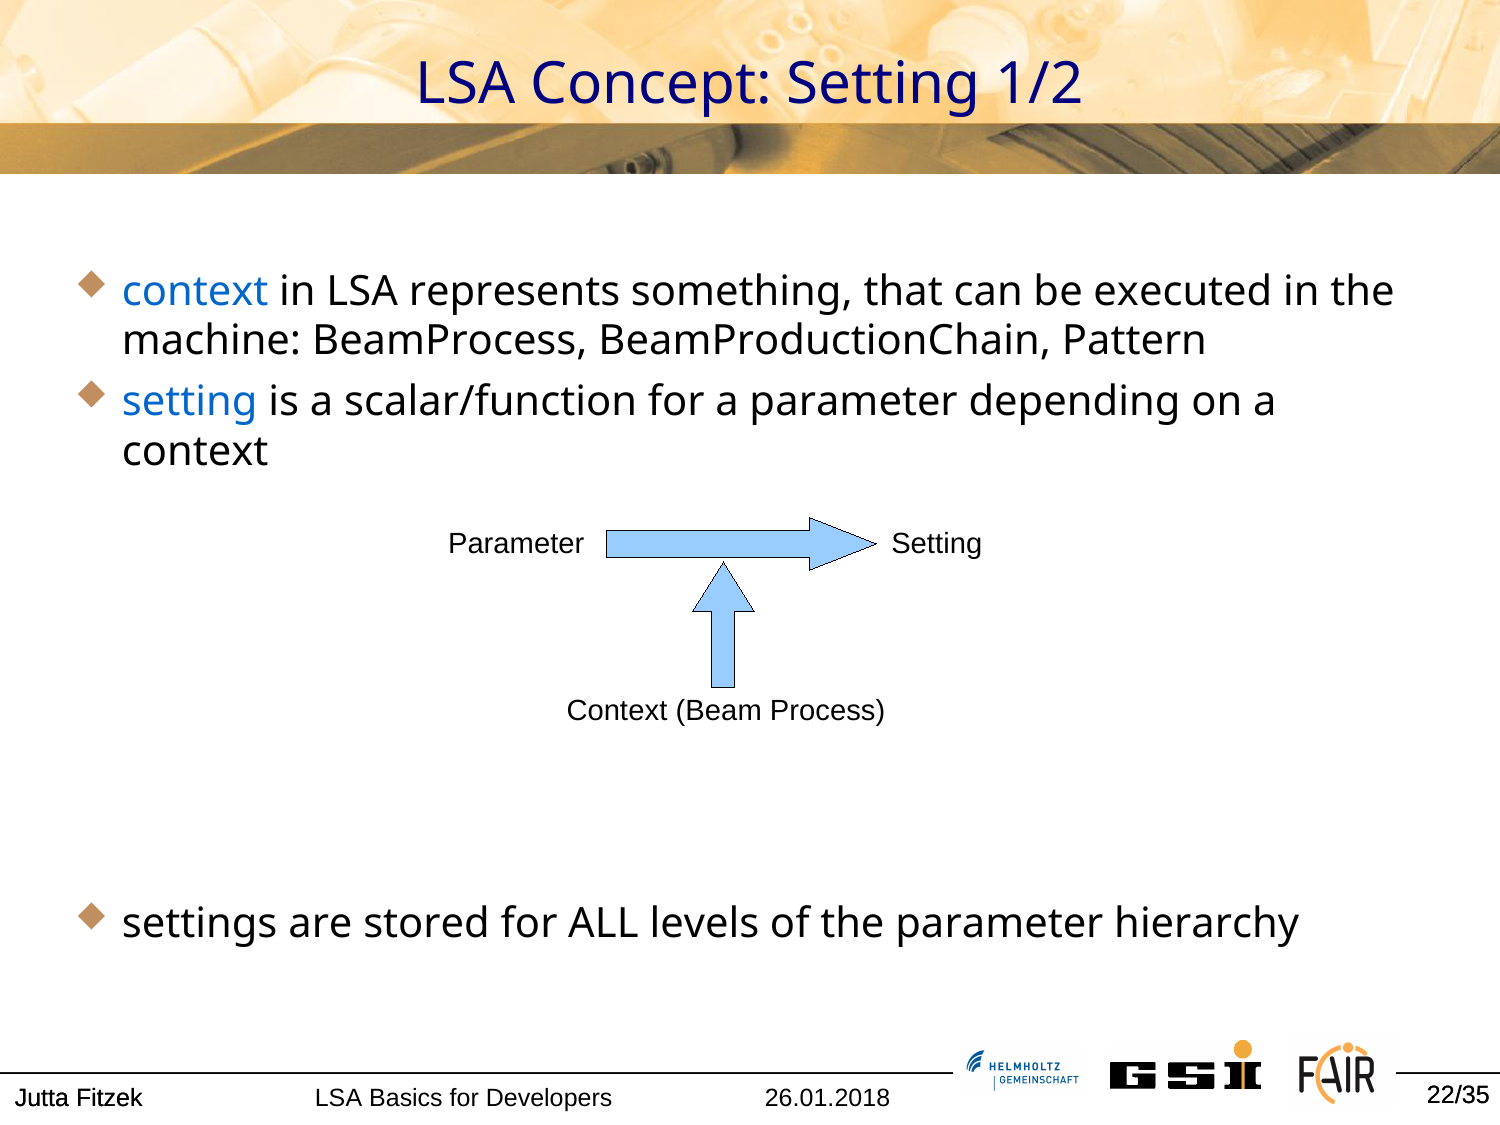

# LSA Concept: Setting 1/2
context in LSA represents something, that can be executed in the machine: BeamProcess, BeamProductionChain, Pattern
setting is a scalar/function for a parameter depending on a context
settings are stored for ALL levels of the parameter hierarchy
Parameter
Setting
Context (Beam Process)
22